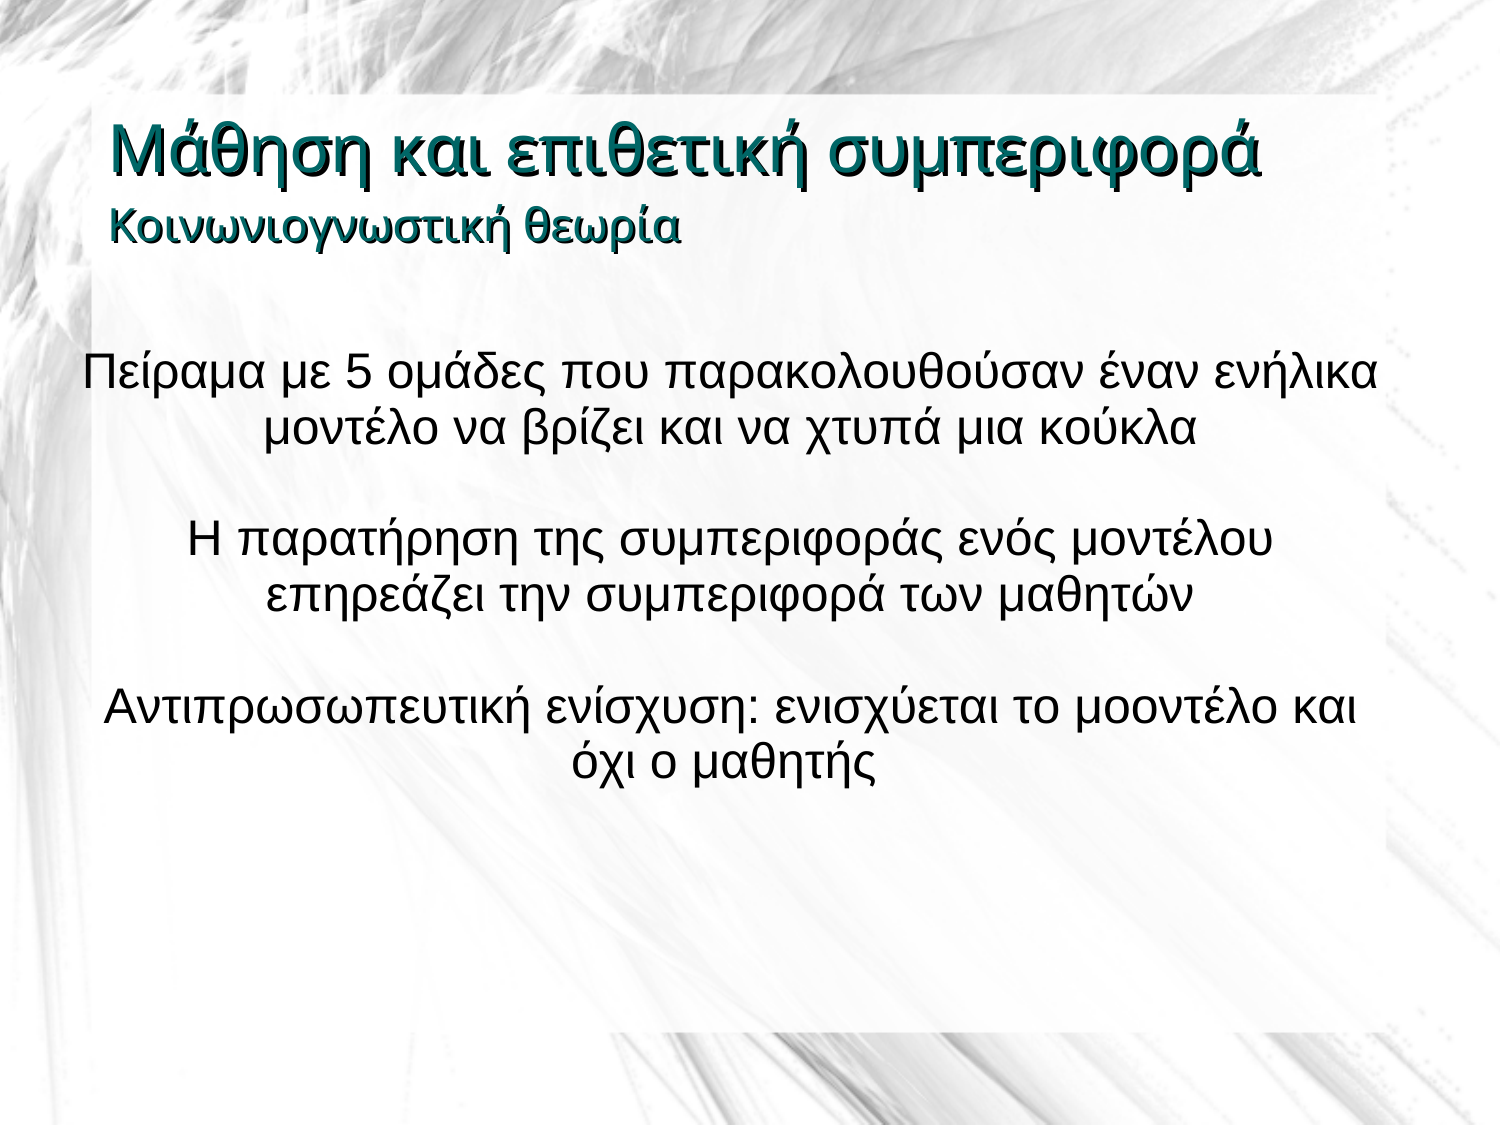

# Μάθηση και επιθετική συμπεριφορά Κοινωνιογνωστική θεωρία
Πείραμα με 5 ομάδες που παρακολουθούσαν έναν ενήλικα μοντέλο να βρίζει και να χτυπά μια κούκλα
Η παρατήρηση της συμπεριφοράς ενός μοντέλου επηρεάζει την συμπεριφορά των μαθητών
Αντιπρωσωπευτική ενίσχυση: ενισχύεται το μοοντέλο και όχι ο μαθητής